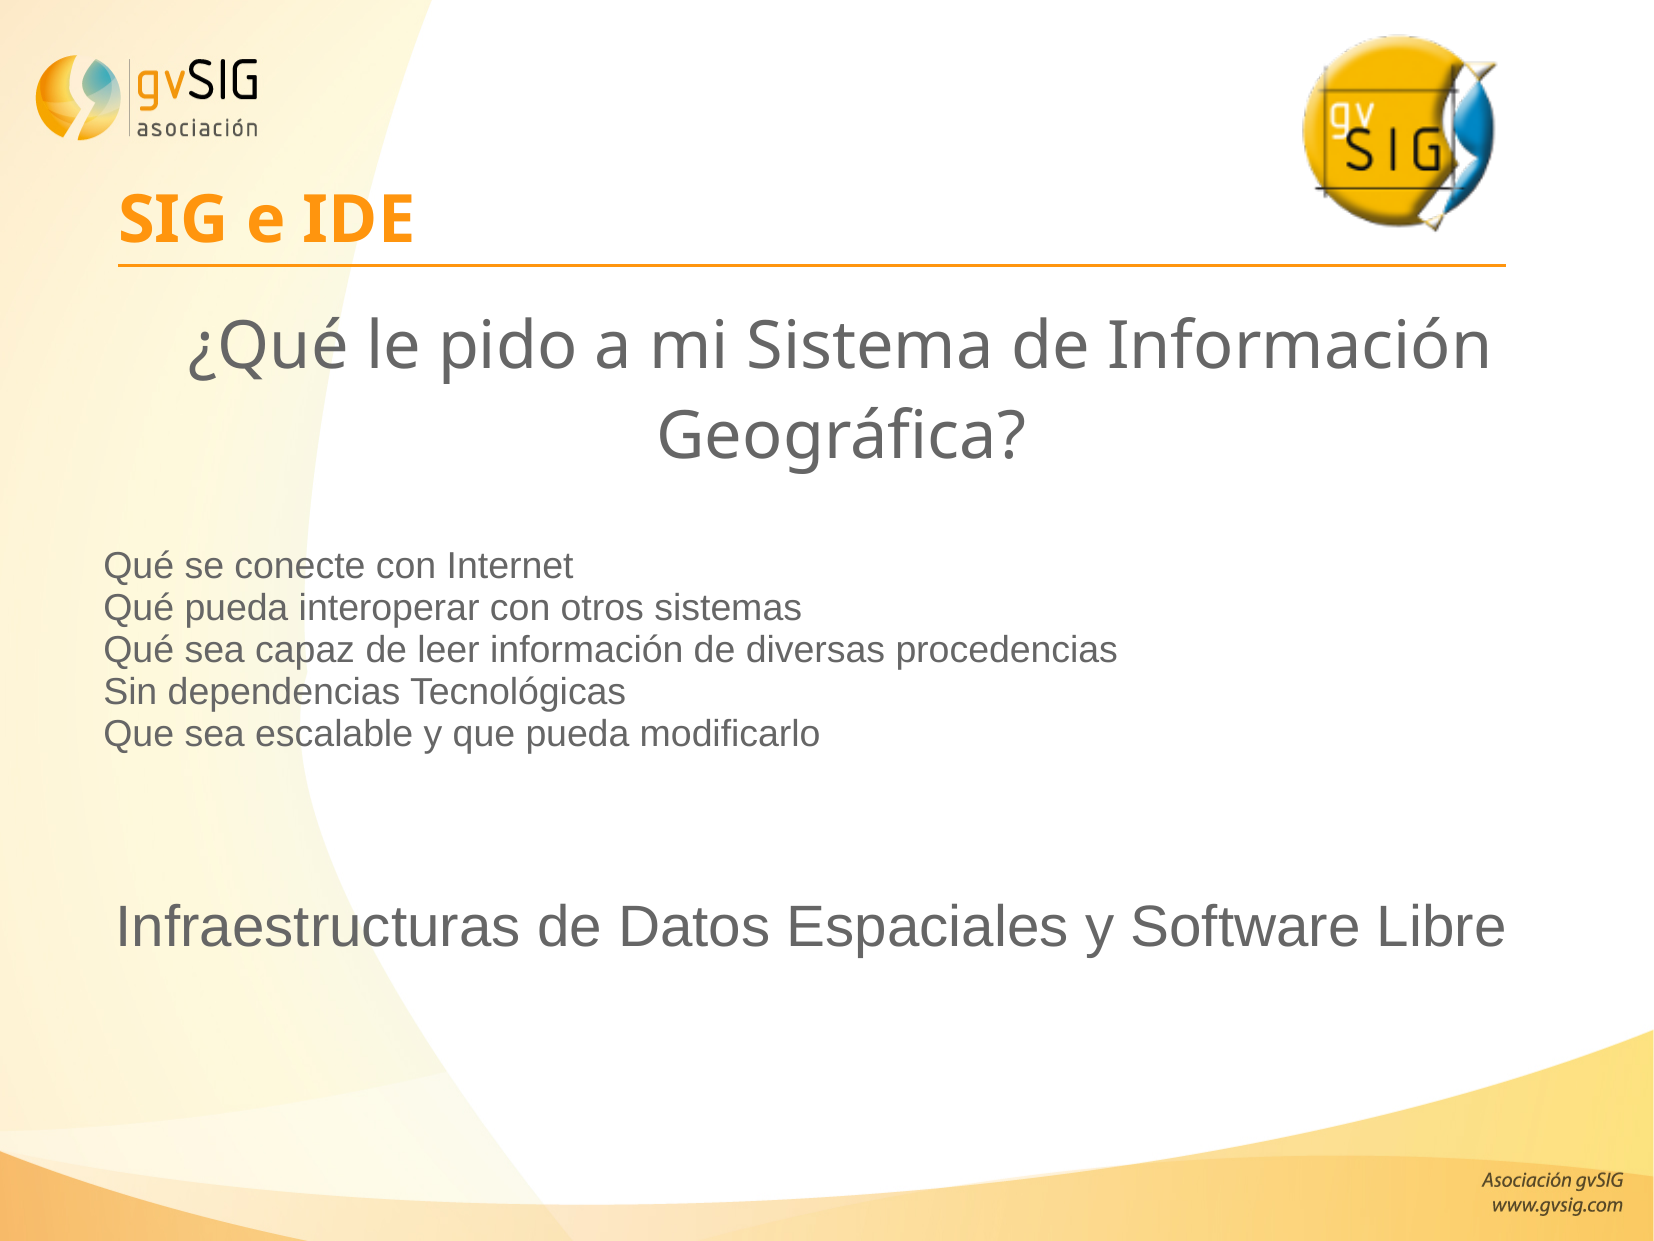

SIG e IDE
¿Qué le pido a mi Sistema de Información Geográfica?
Qué se conecte con Internet
Qué pueda interoperar con otros sistemas
Qué sea capaz de leer información de diversas procedencias
Sin dependencias Tecnológicas
Que sea escalable y que pueda modificarlo
Infraestructuras de Datos Espaciales y Software Libre